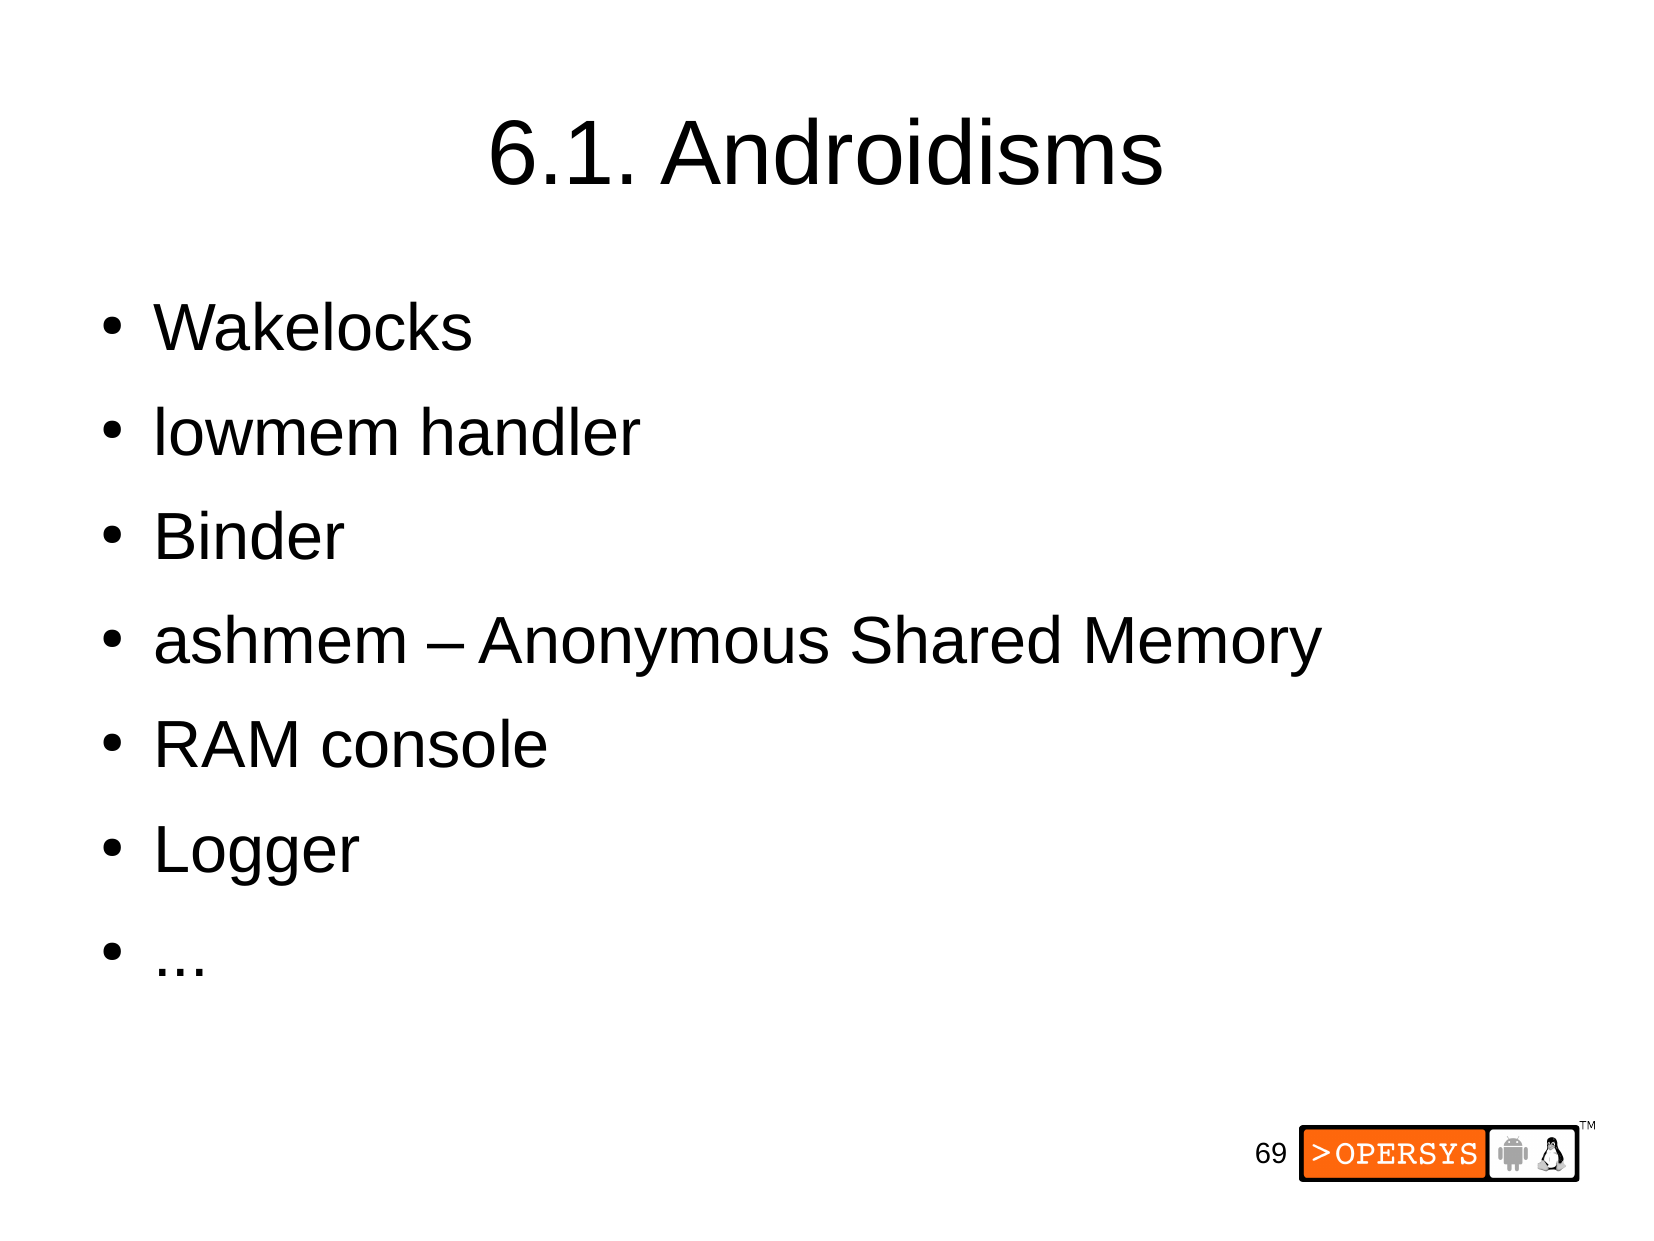

# 6.1. Androidisms
Wakelocks
lowmem handler
Binder
ashmem – Anonymous Shared Memory
RAM console
Logger
...